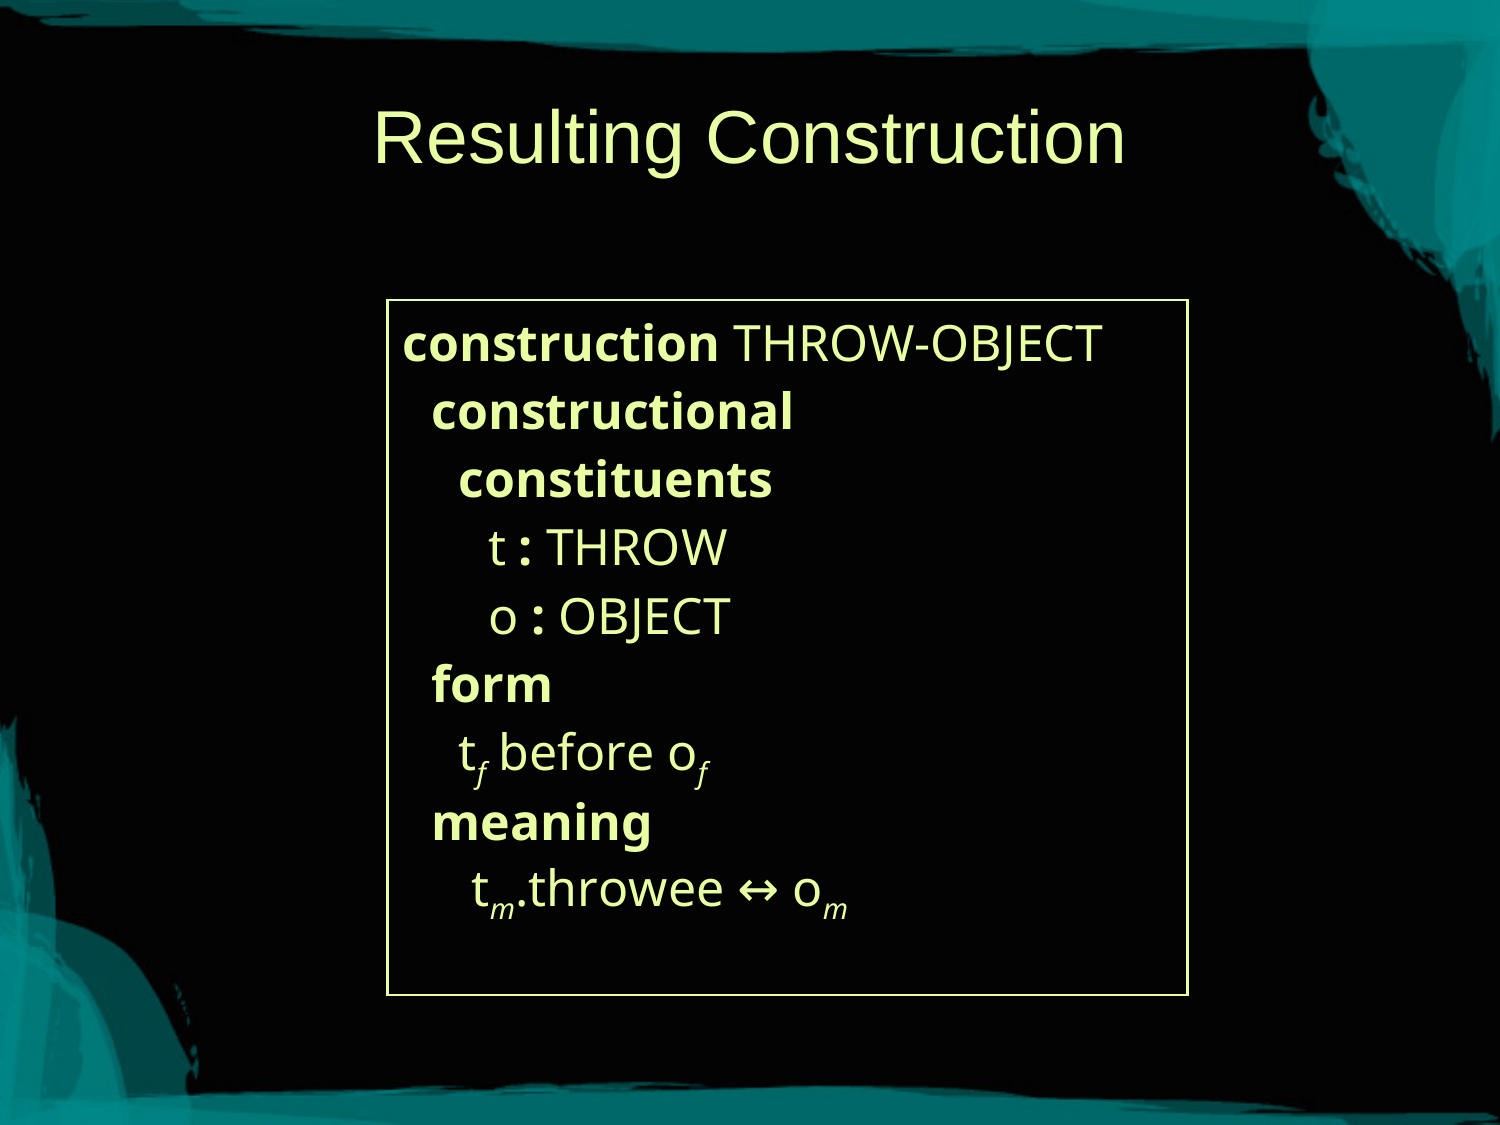

# Resulting Construction
construction THROW-OBJECT
	constructional
		constituents
			t : THROW
			o : OBJECT
	form
		tf before of
	meaning
		 tm.throwee ↔ om